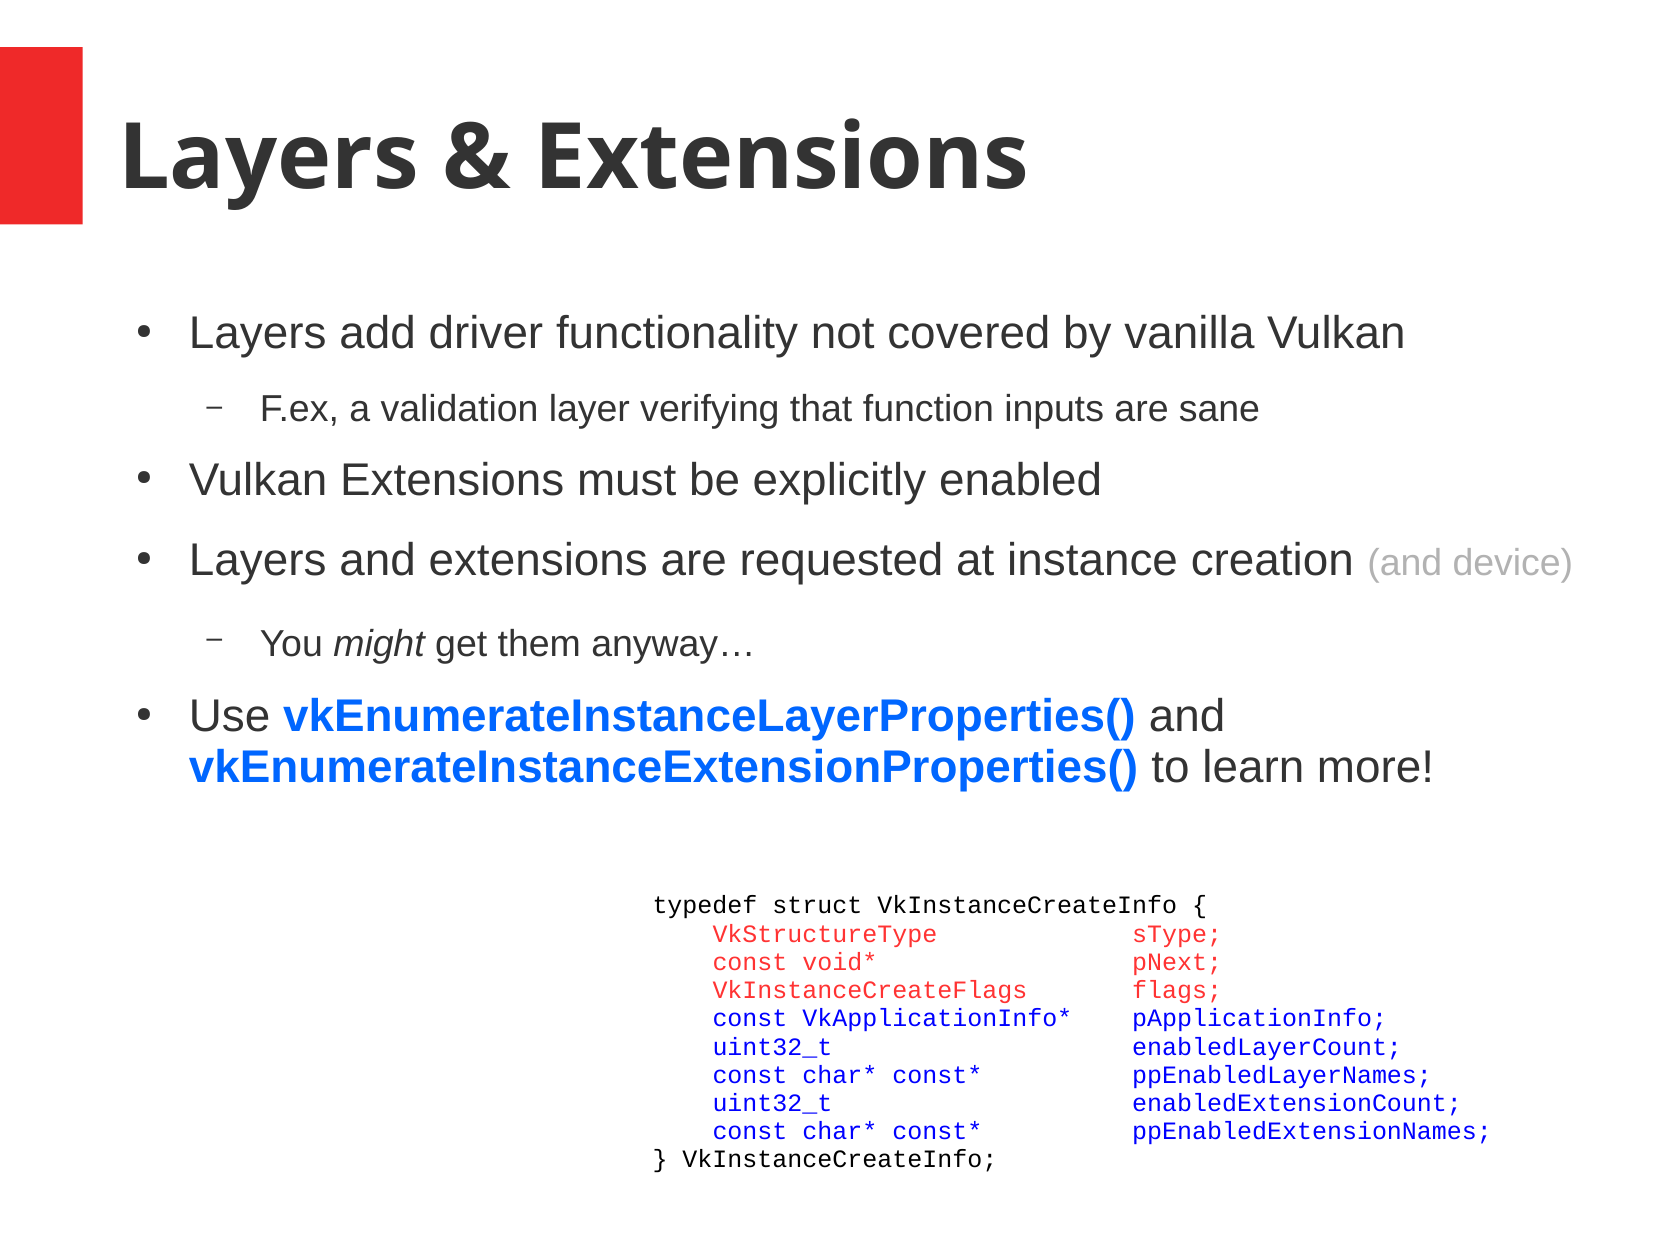

# Layers & Extensions
Layers add driver functionality not covered by vanilla Vulkan
F.ex, a validation layer verifying that function inputs are sane
Vulkan Extensions must be explicitly enabled
Layers and extensions are requested at instance creation (and device)
You might get them anyway…
Use vkEnumerateInstanceLayerProperties() and
vkEnumerateInstanceExtensionProperties() to learn more!
typedef struct VkInstanceCreateInfo {
 VkStructureType sType;
 const void* pNext;
 VkInstanceCreateFlags flags;
 const VkApplicationInfo* pApplicationInfo;
 uint32_t enabledLayerCount;
 const char* const* ppEnabledLayerNames;
 uint32_t enabledExtensionCount;
 const char* const* ppEnabledExtensionNames;
} VkInstanceCreateInfo;